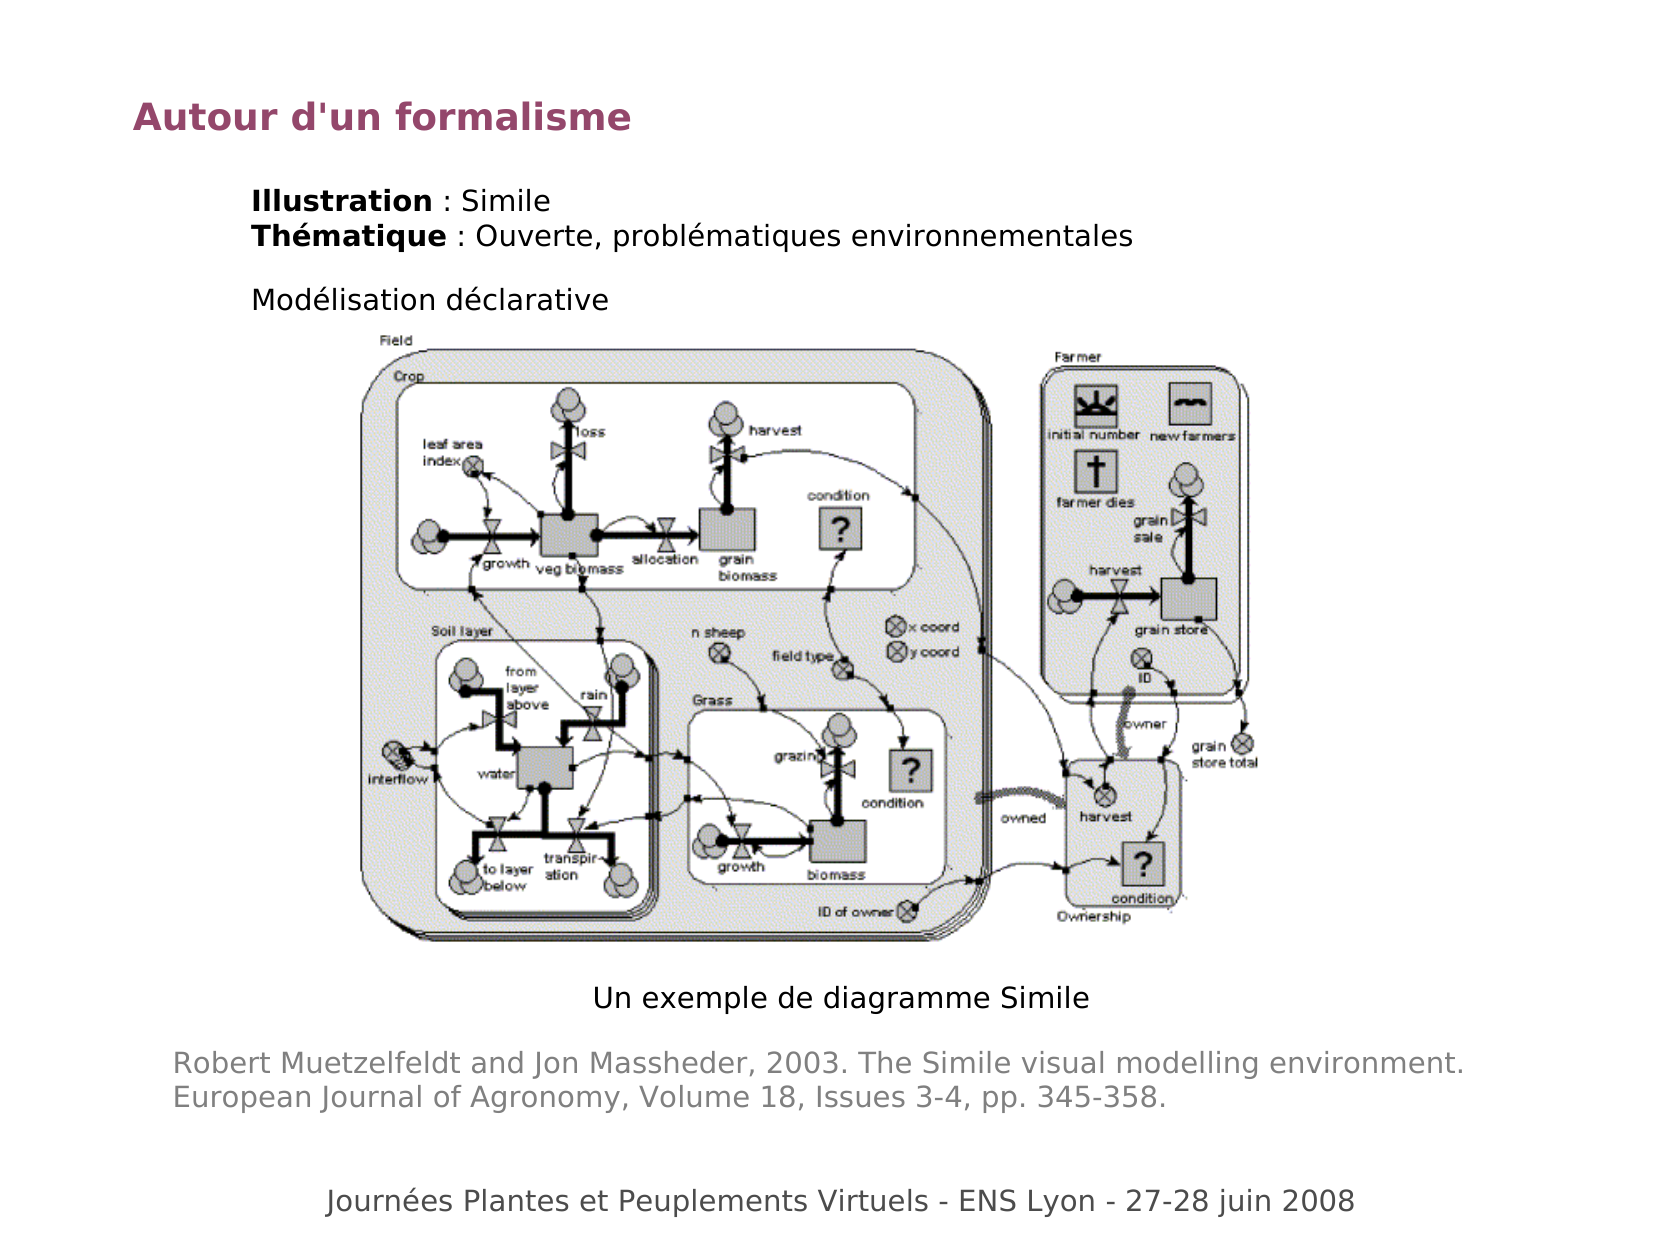

Autour d'un formalisme
Illustration : Simile
Thématique : Ouverte, problématiques environnementales
Modélisation déclarative
Un exemple de diagramme Simile
Robert Muetzelfeldt and Jon Massheder, 2003. The Simile visual modelling environment. European Journal of Agronomy, Volume 18, Issues 3-4, pp. 345-358.
Journées Plantes et Peuplements Virtuels - ENS Lyon - 27-28 juin 2008